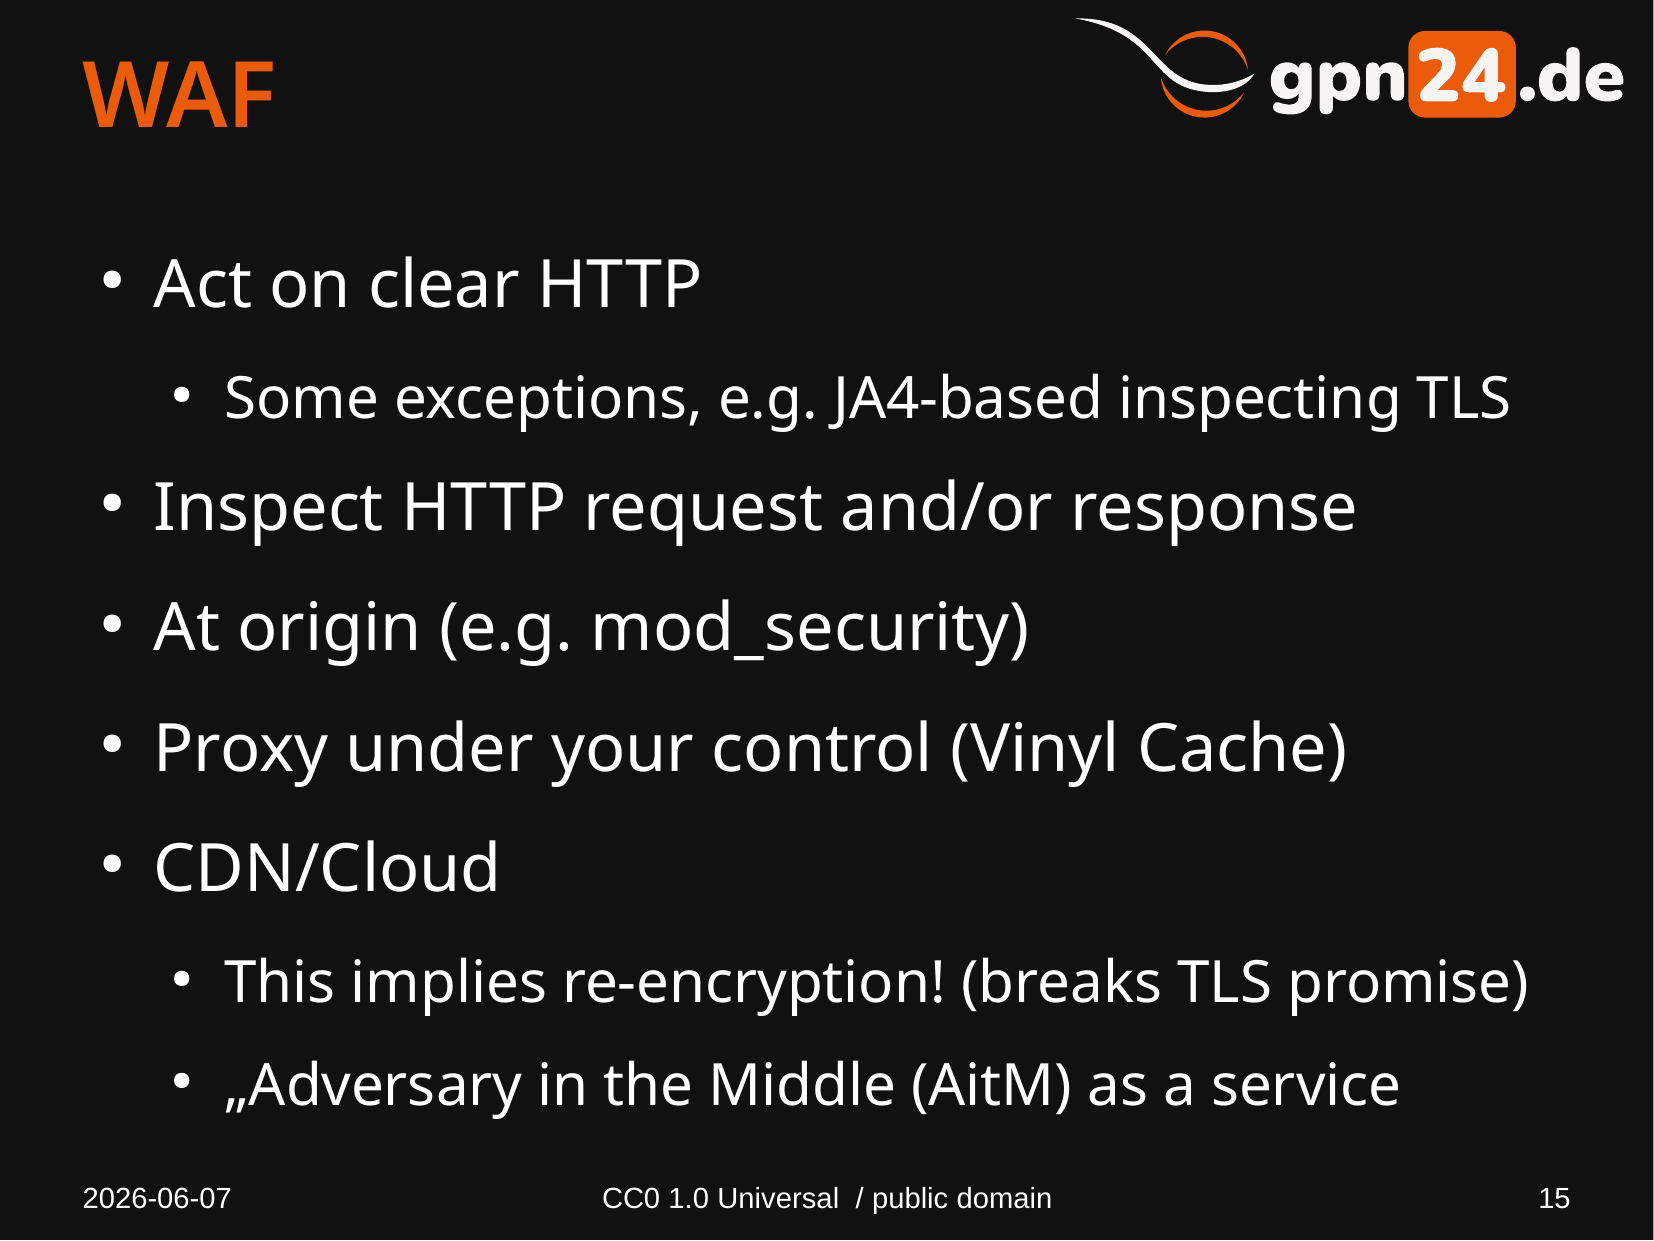

# WAF
Act on clear HTTP
Some exceptions, e.g. JA4-based inspecting TLS
Inspect HTTP request and/or response
At origin (e.g. mod_security)
Proxy under your control (Vinyl Cache)
CDN/Cloud
This implies re-encryption! (breaks TLS promise)
„Adversary in the Middle (AitM) as a service
2026-06-07
CC0 1.0 Universal / public domain
15